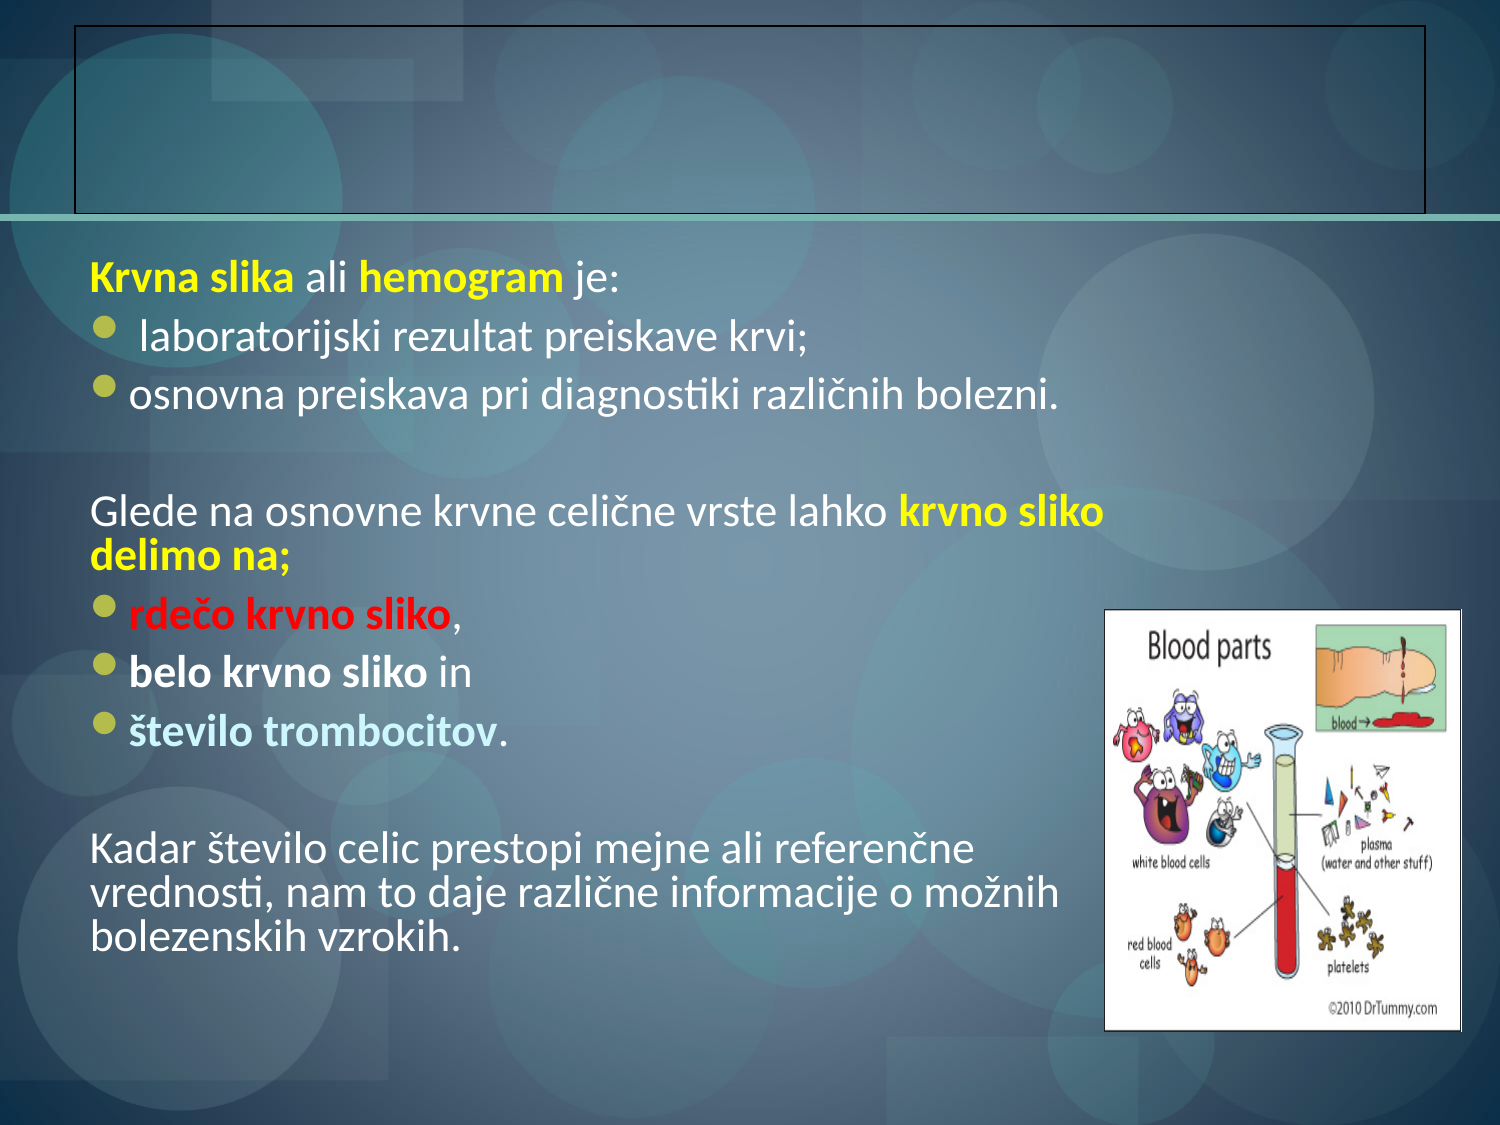

Krvna slika ali hemogram je:
 laboratorijski rezultat preiskave krvi;
osnovna preiskava pri diagnostiki različnih bolezni.
Glede na osnovne krvne celične vrste lahko krvno sliko delimo na;
rdečo krvno sliko,
belo krvno sliko in
število trombocitov.
Kadar število celic prestopi mejne ali referenčne vrednosti, nam to daje različne informacije o možnih bolezenskih vzrokih.